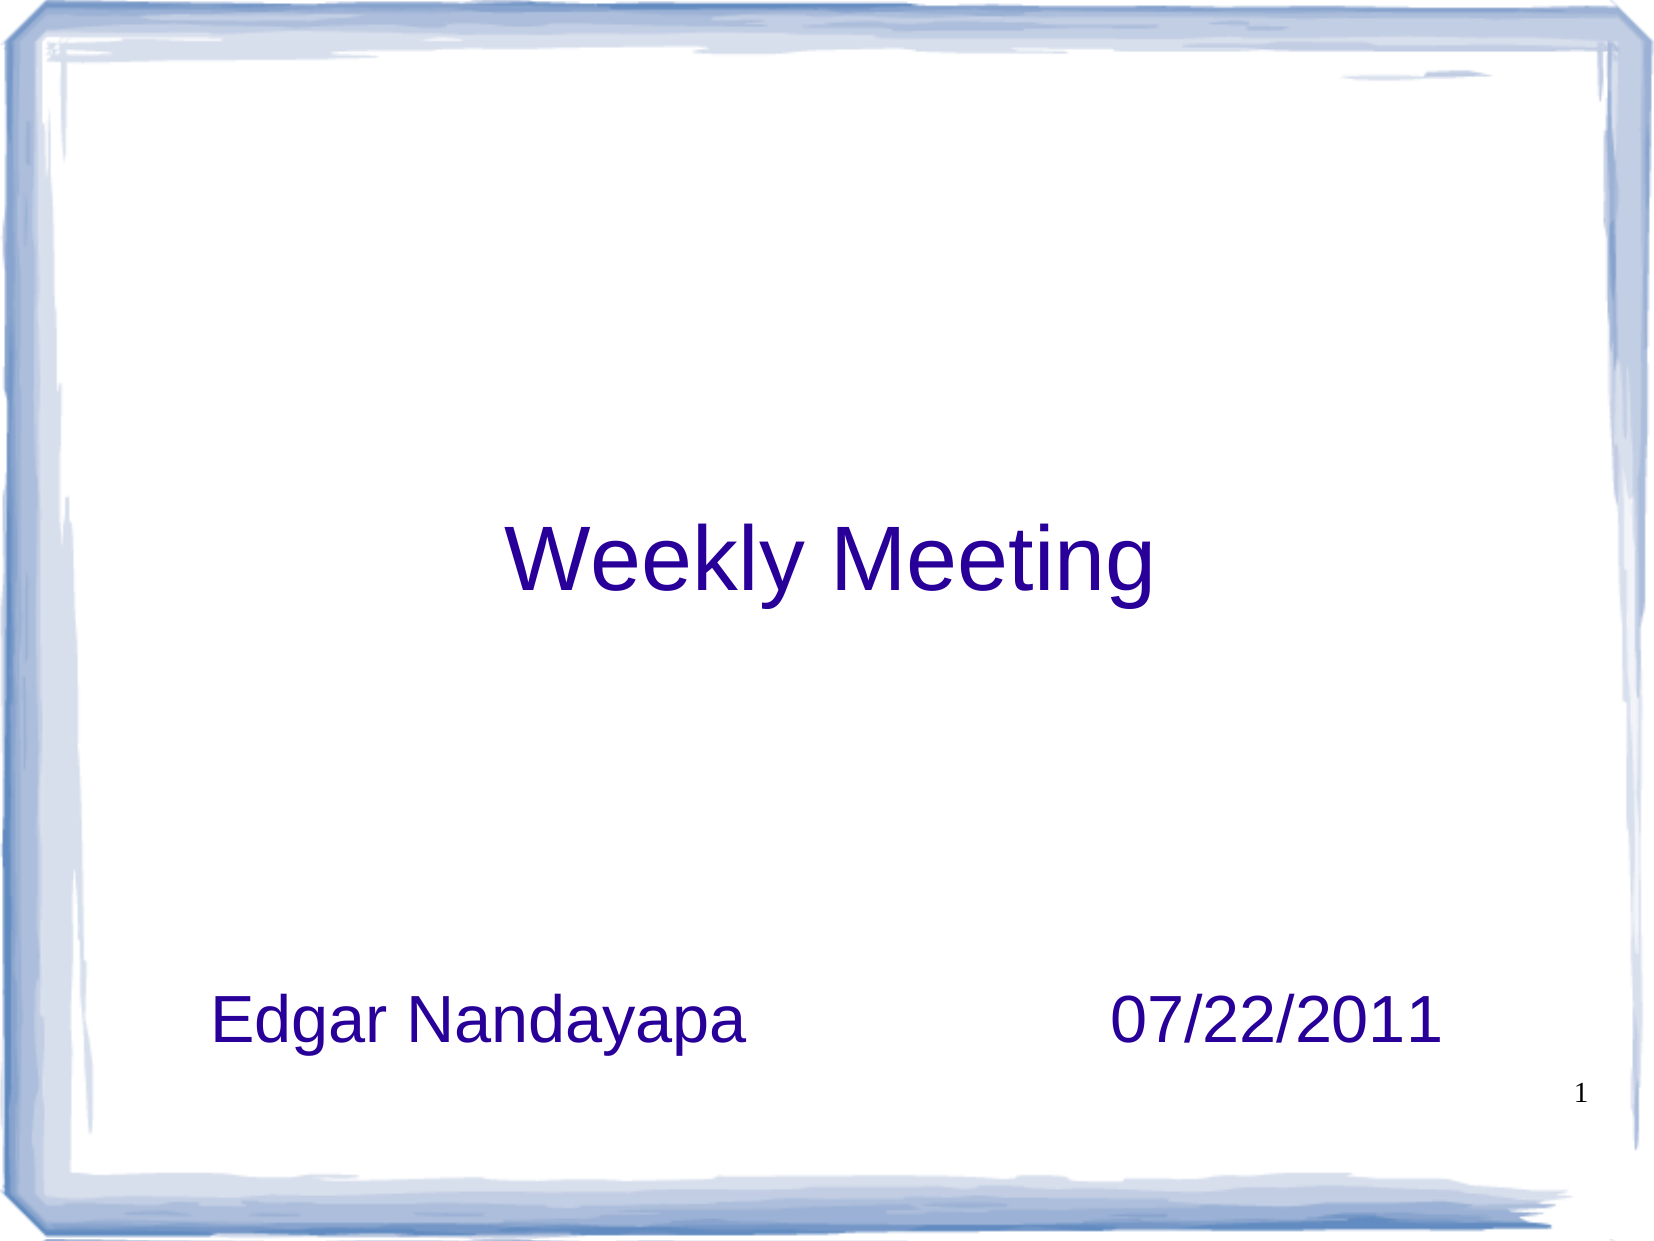

# Weekly Meeting
Edgar Nandayapa					07/22/2011
1